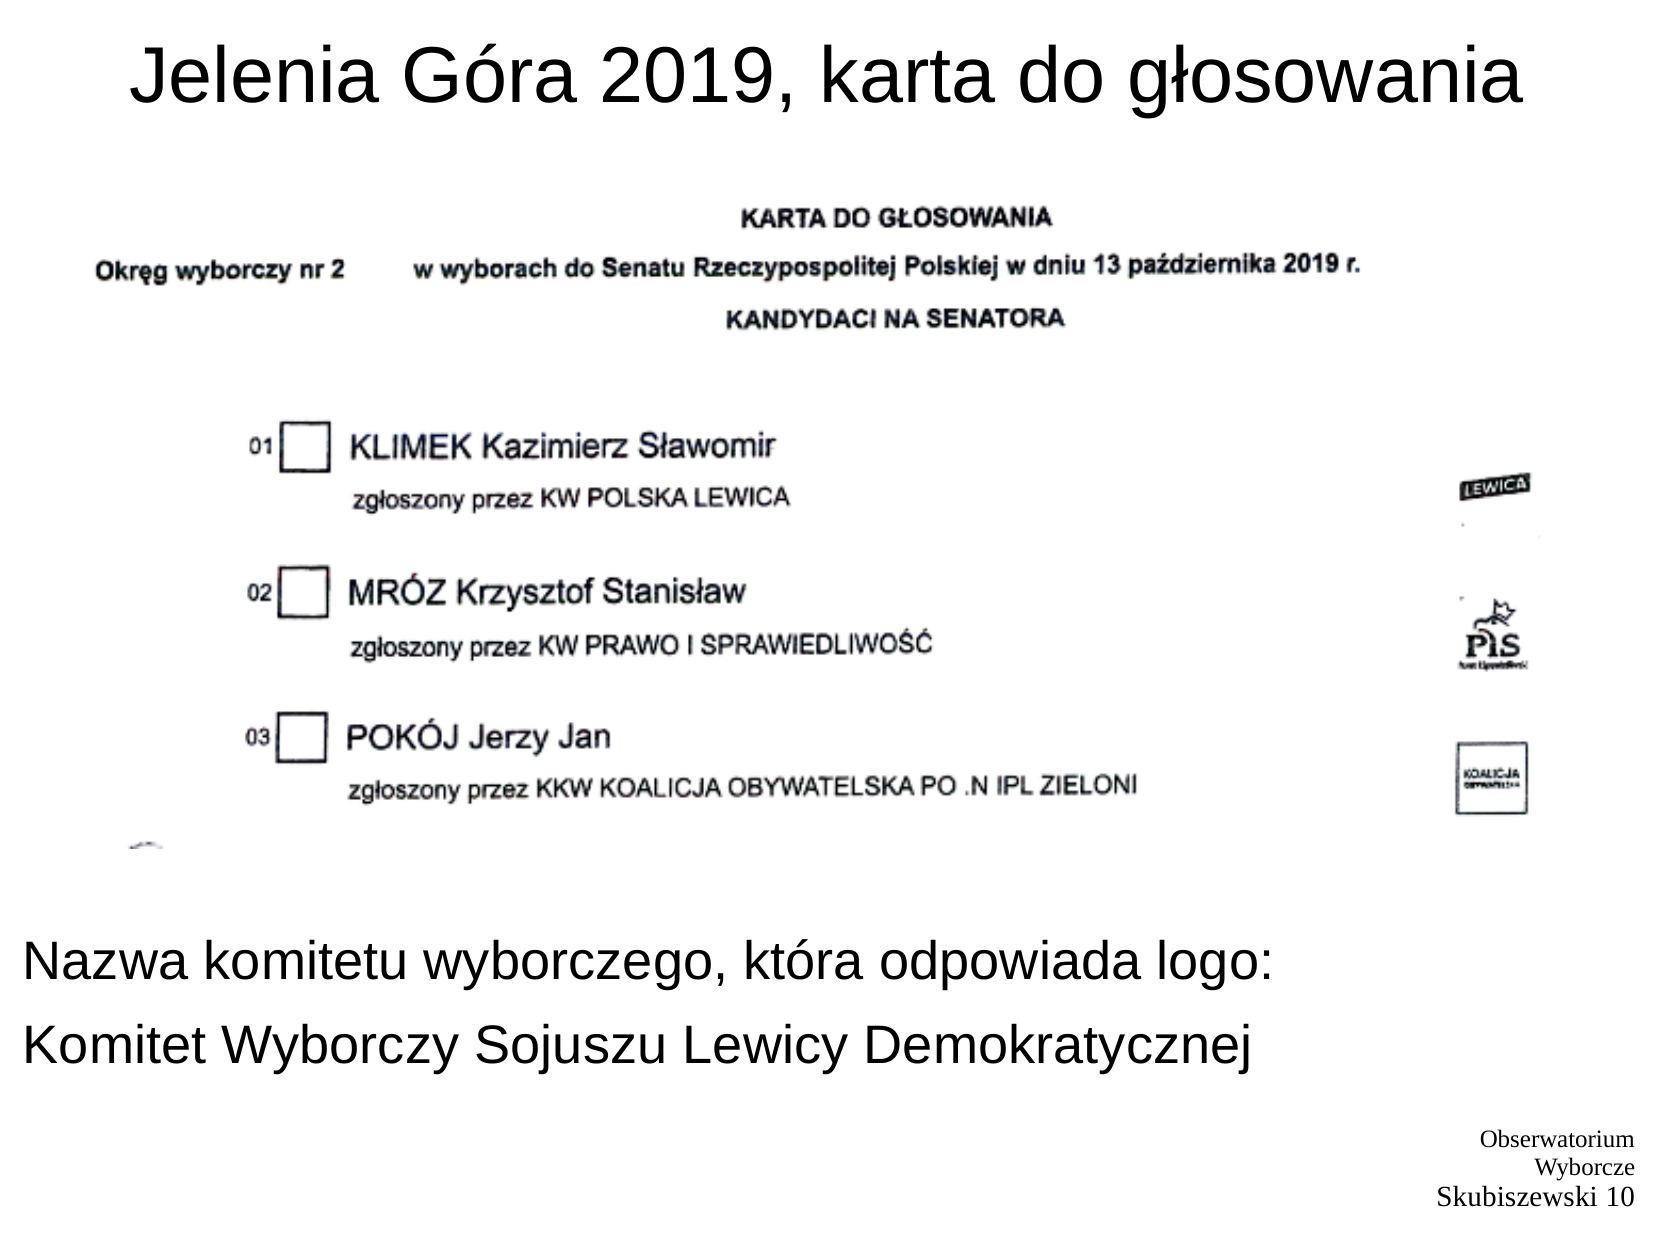

# Jelenia Góra 2019, karta do głosowania
Nazwa komitetu wyborczego, która odpowiada logo:
Komitet Wyborczy Sojuszu Lewicy Demokratycznej
10